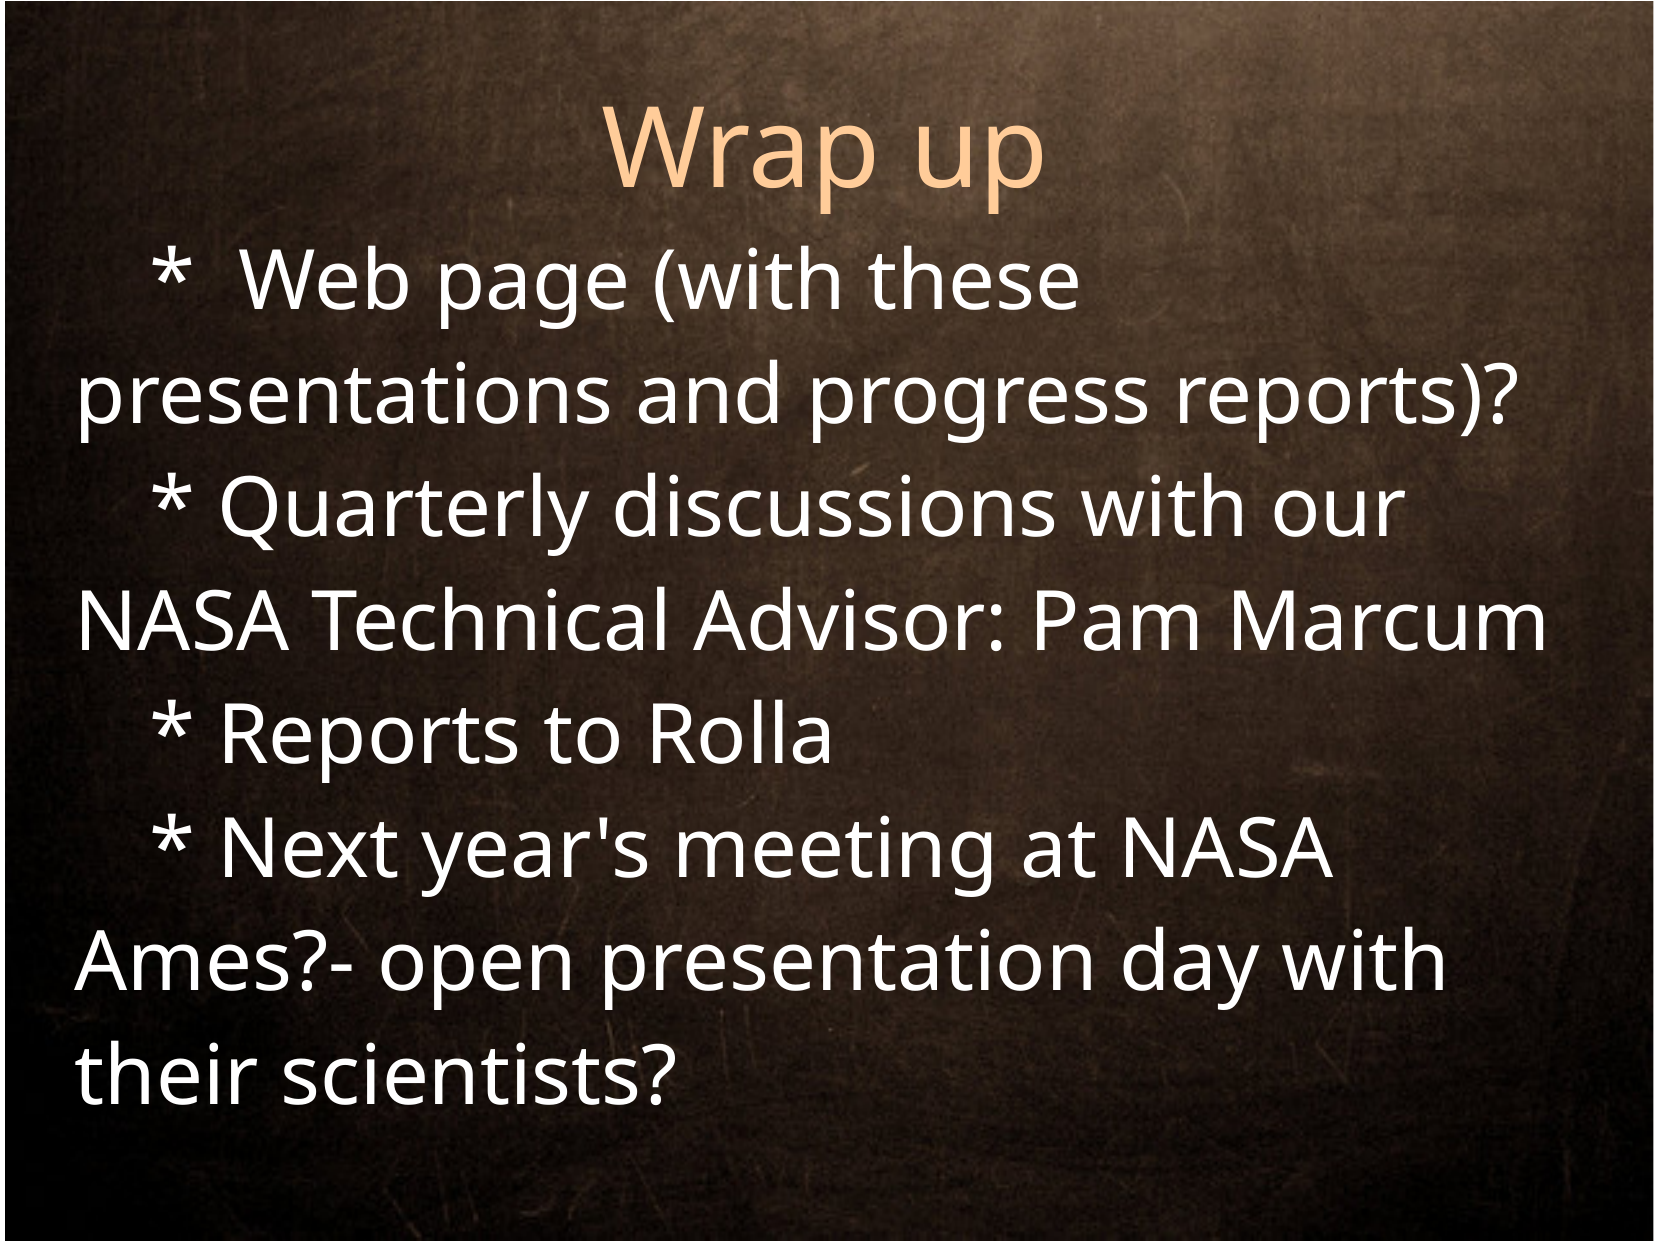

Wrap up
	* Web page (with these presentations and progress reports)?
	* Quarterly discussions with our NASA Technical Advisor: Pam Marcum
	* Reports to Rolla
	* Next year's meeting at NASA Ames?- open presentation day with their scientists?